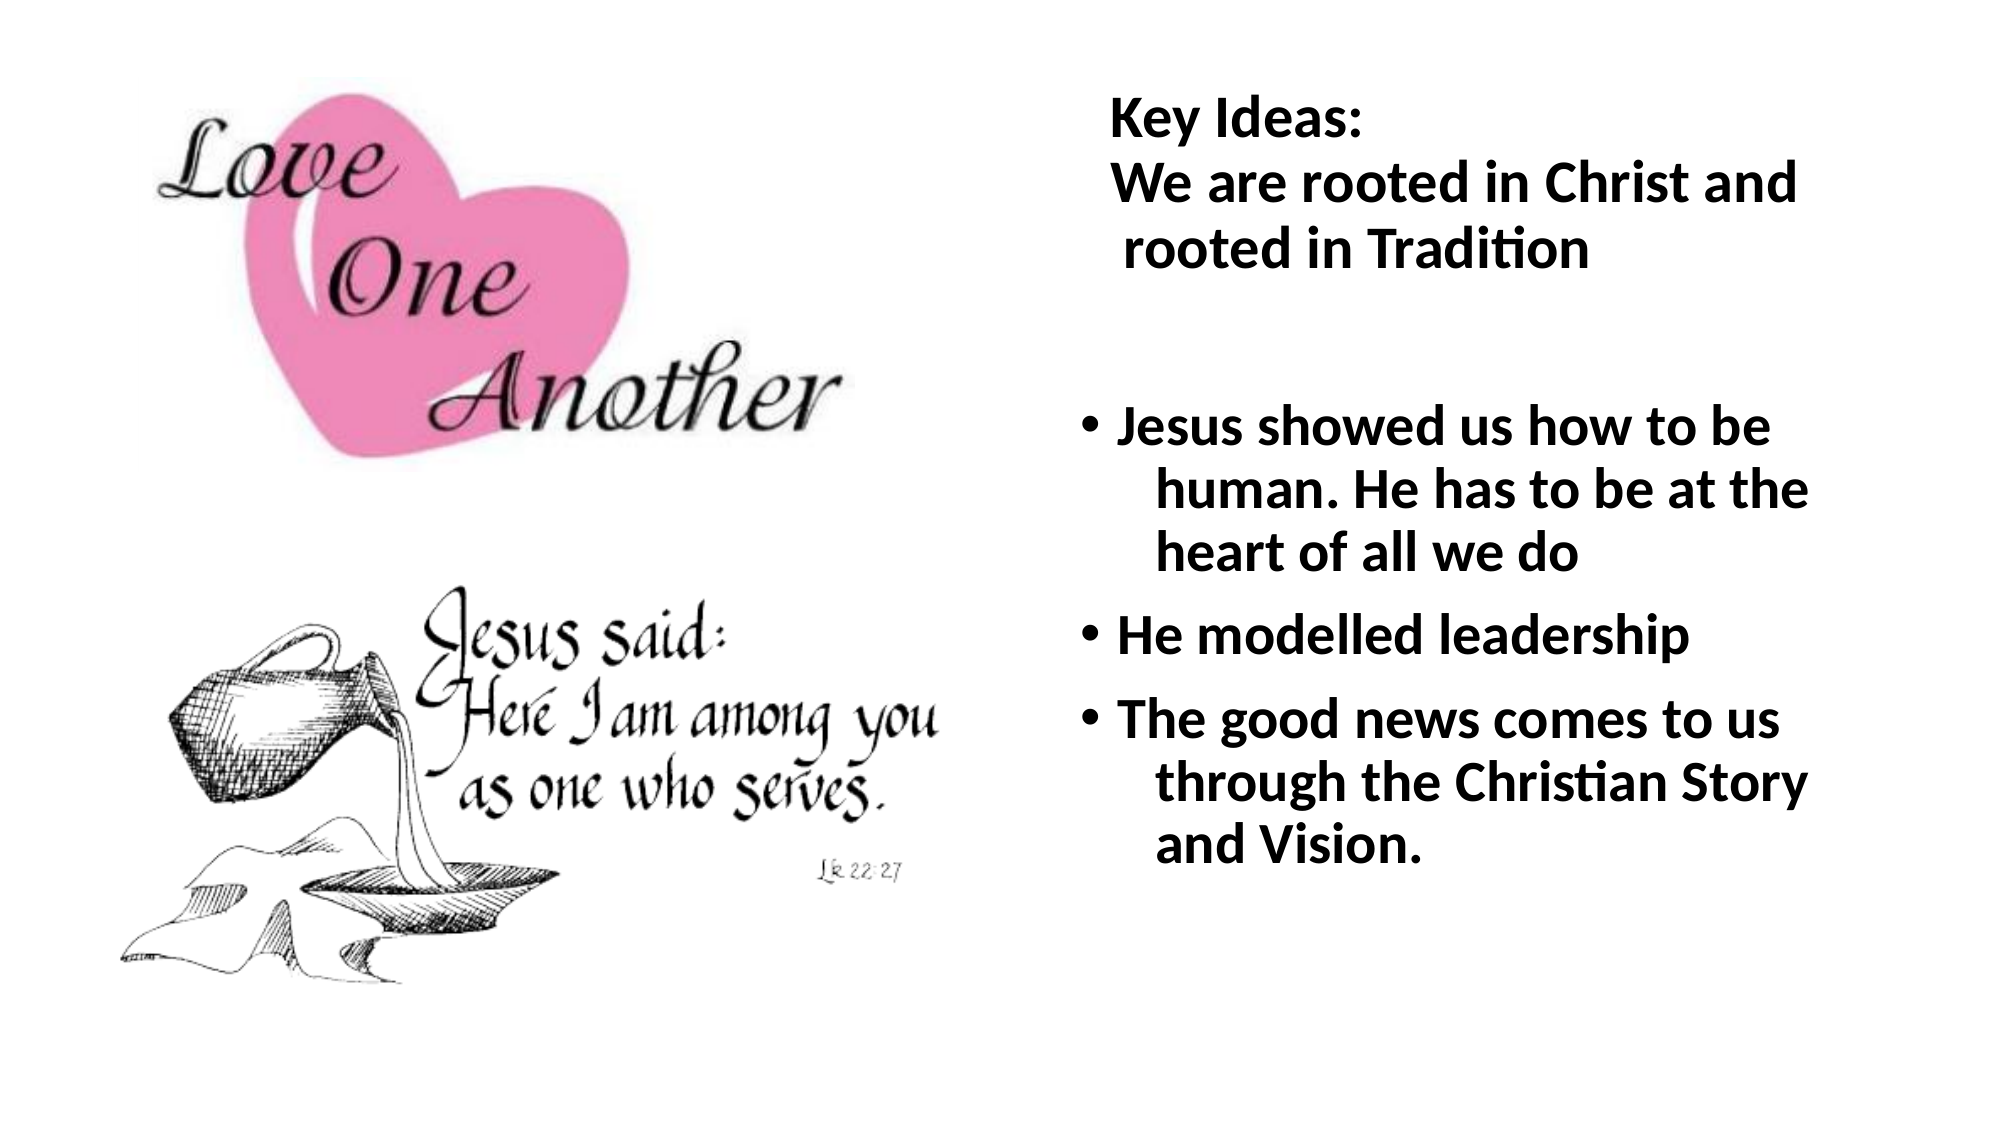

# Key Ideas: We are rooted in Christ and rooted in Tradition
Jesus showed us how to be human. He has to be at the heart of all we do
He modelled leadership
The good news comes to us through the Christian Story and Vision.